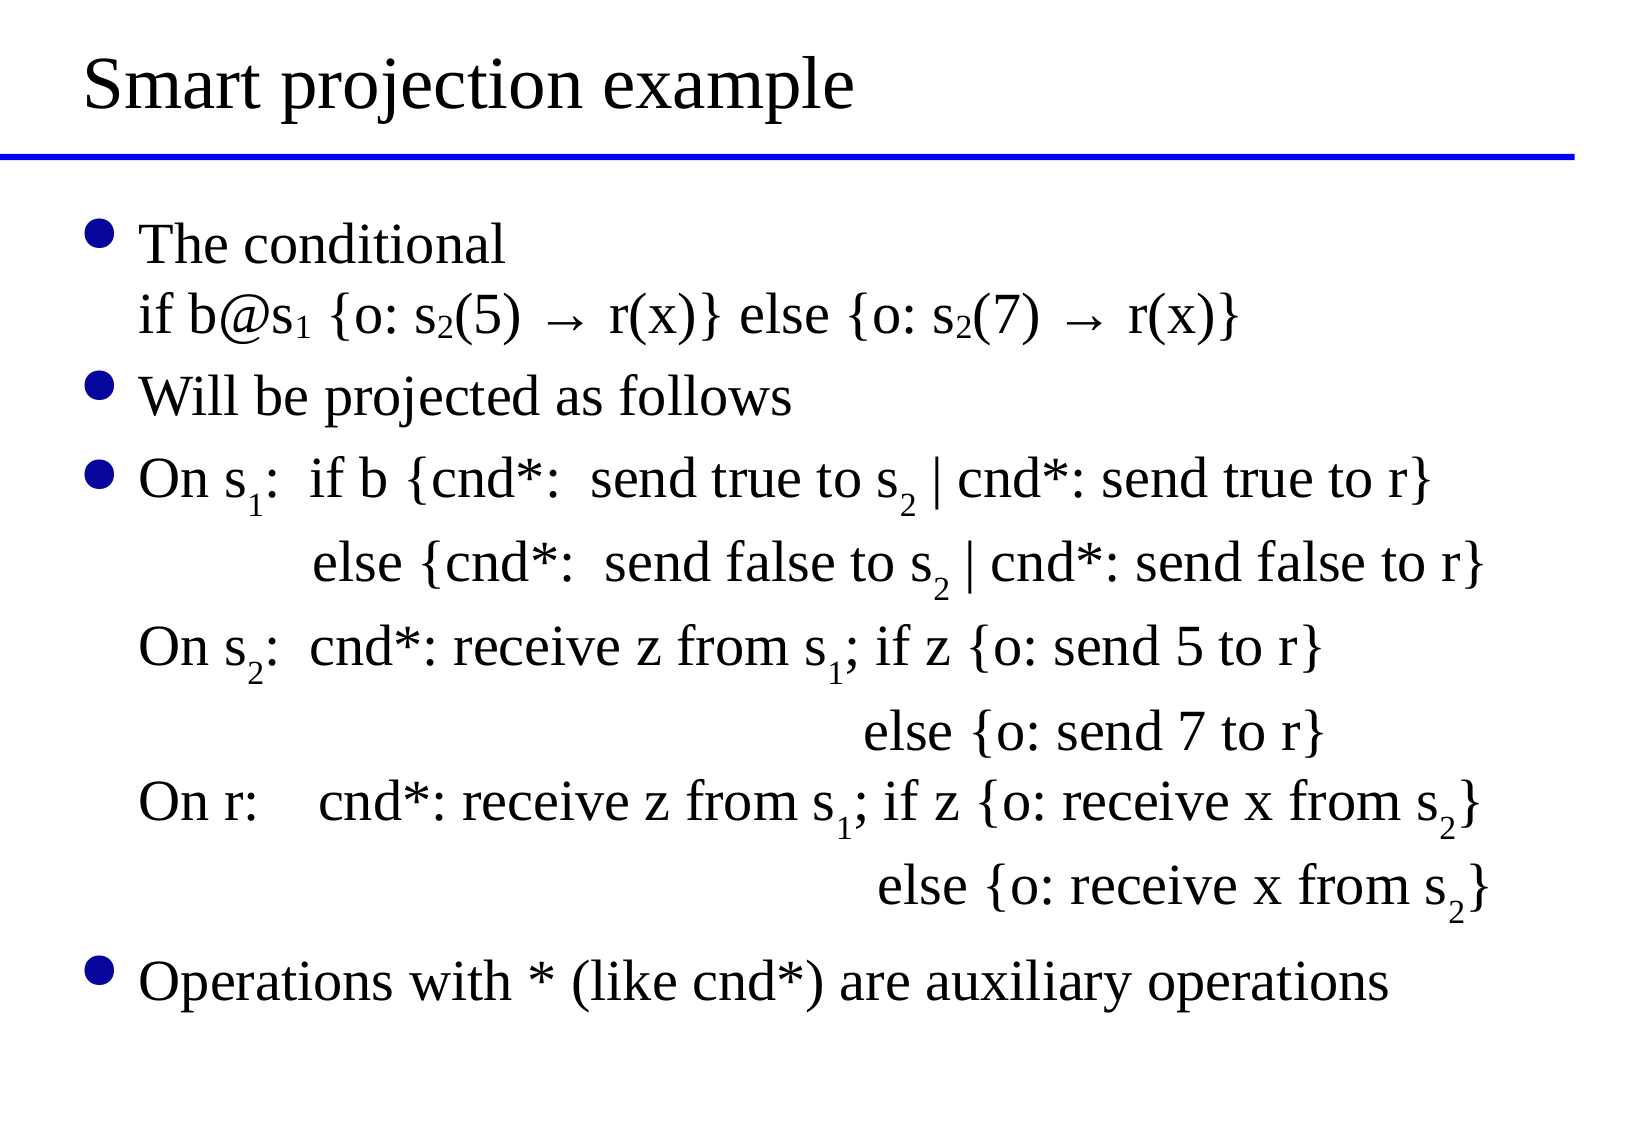

# Smart projection example
The conditional
if b@s1 {o: s2(5) → r(x)} else {o: s2(7) → r(x)}
Will be projected as follows
On s1: if b {cnd*: send true to s2 | cnd*: send true to r}
 else {cnd*: send false to s2 | cnd*: send false to r}
On s2: cnd*: receive z from s1; if z {o: send 5 to r}
 else {o: send 7 to r}
On r: cnd*: receive z from s1; if z {o: receive x from s2}
 else {o: receive x from s2}
Operations with * (like cnd*) are auxiliary operations